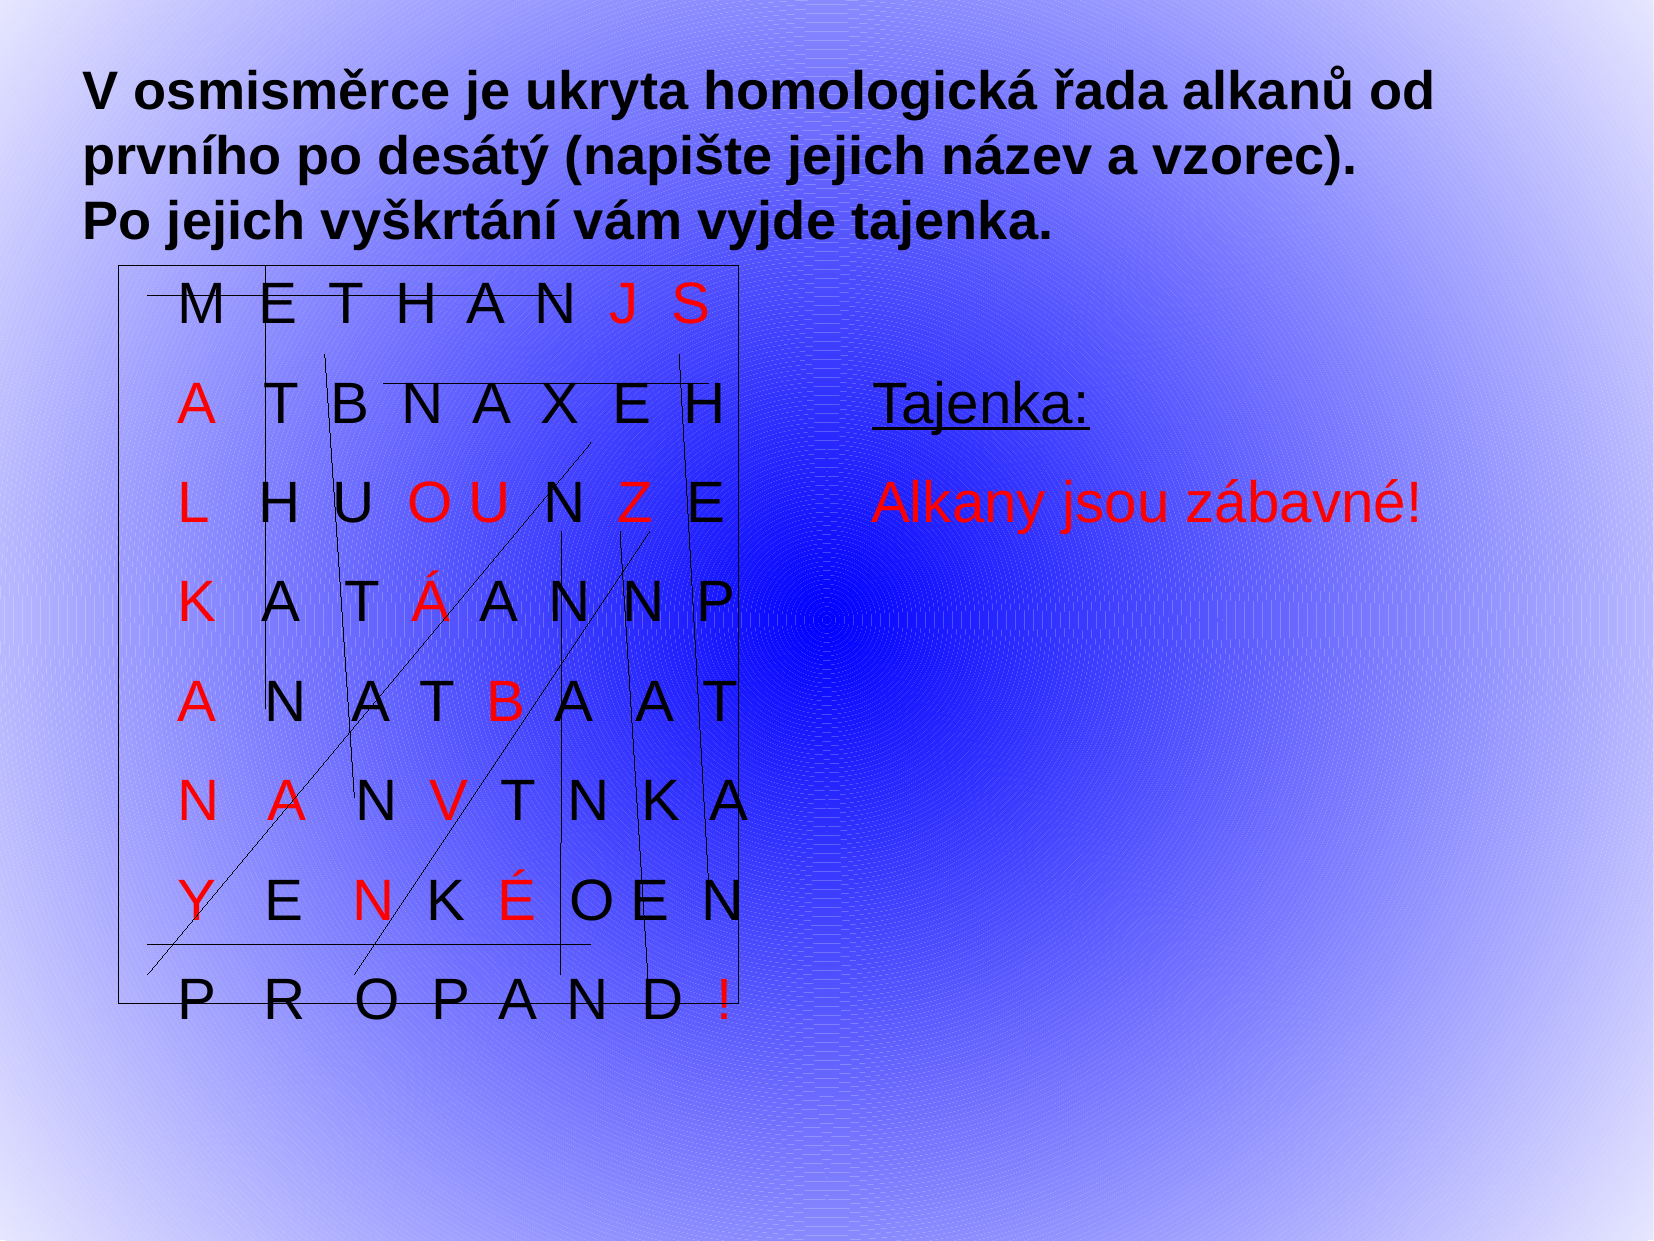

# V osmisměrce je ukryta homologická řada alkanů od prvního po desátý (napište jejich název a vzorec). Po jejich vyškrtání vám vyjde tajenka.
M E T H A N J S
A T B N A X E H Tajenka:
L H U O U N Z E Alkany jsou zábavné!
K A T Á A N N P
A N A T B A A T
N A N V T N K A
Y E N K É O E N
P R O P A N D !